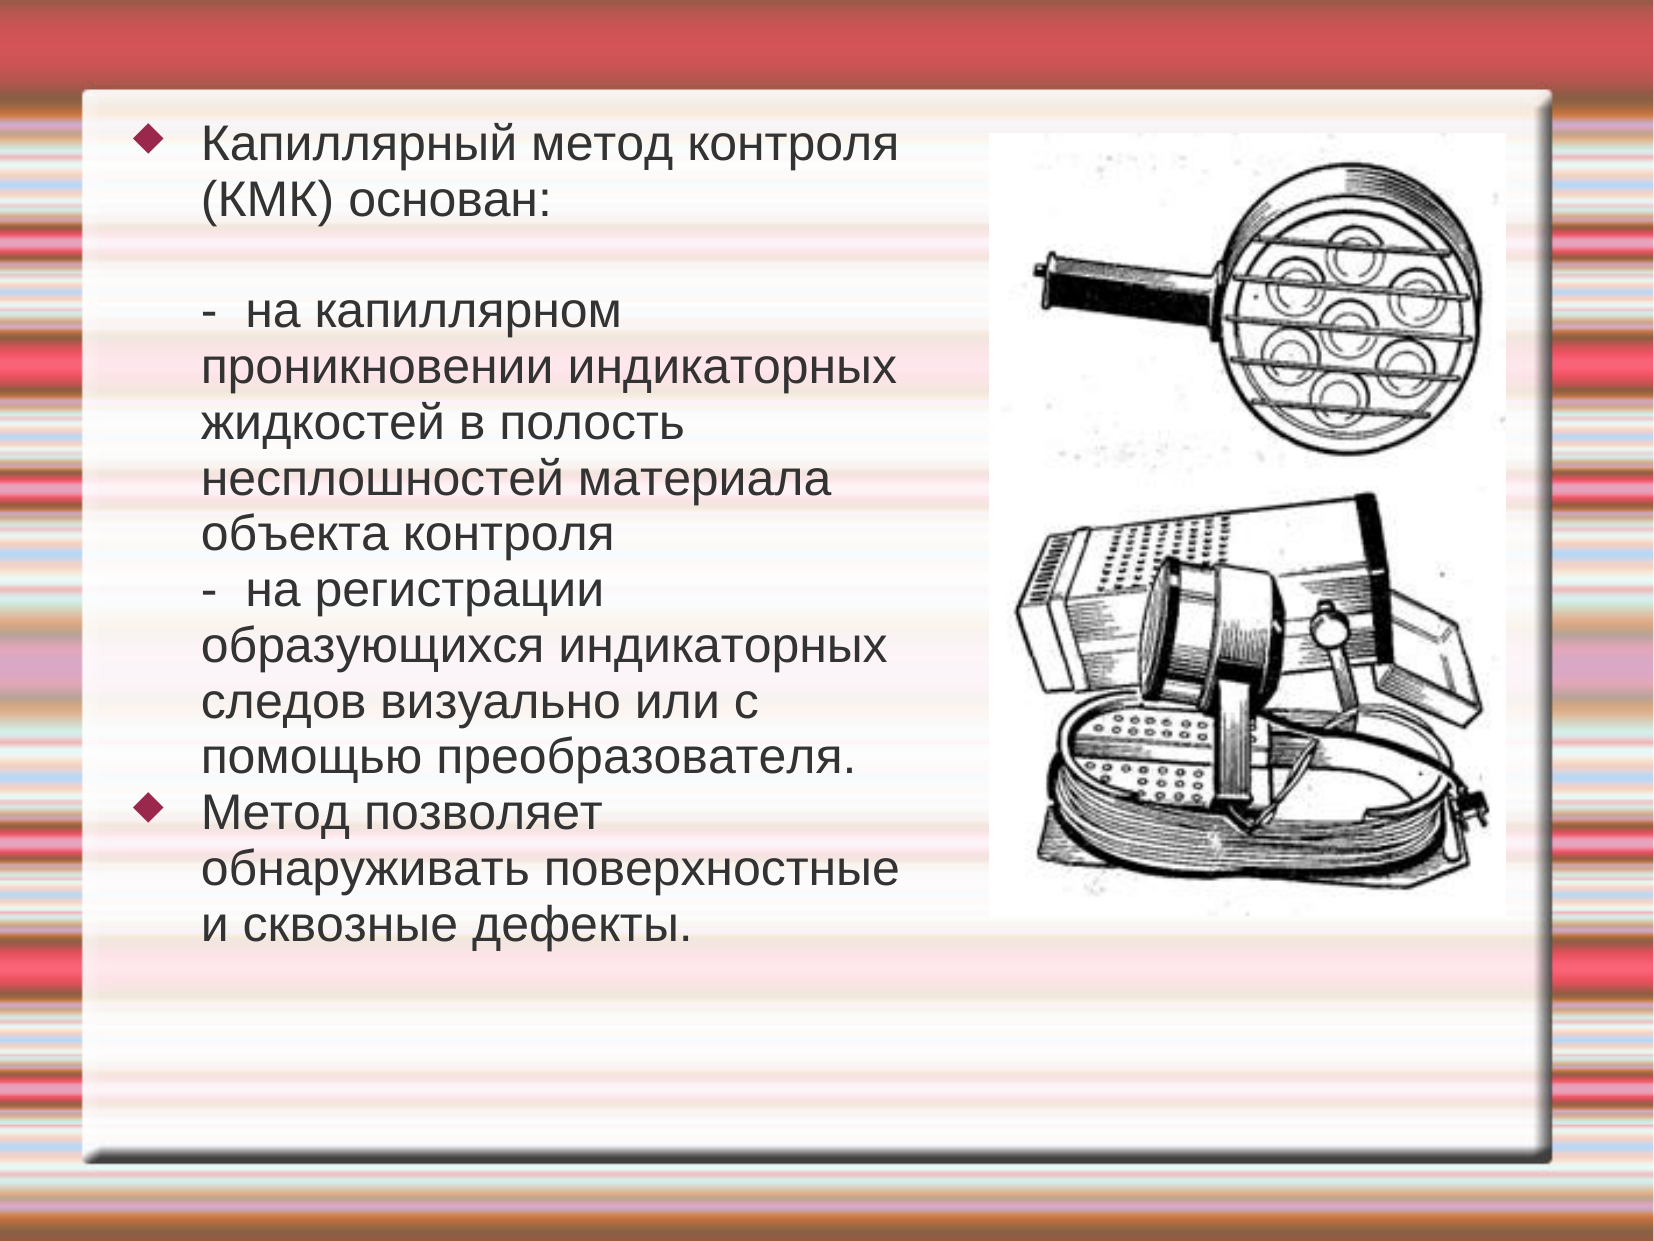

# Капиллярный метод контроля (КМК) основан:
- на капиллярном проникновении индикаторных жидкостей в полость несплошностей материала объекта контроля
- на регистрации образующихся индикаторных следов визуально или с помощью преобразователя.
Метод позволяет обнаруживать поверхностные и сквозные дефекты.